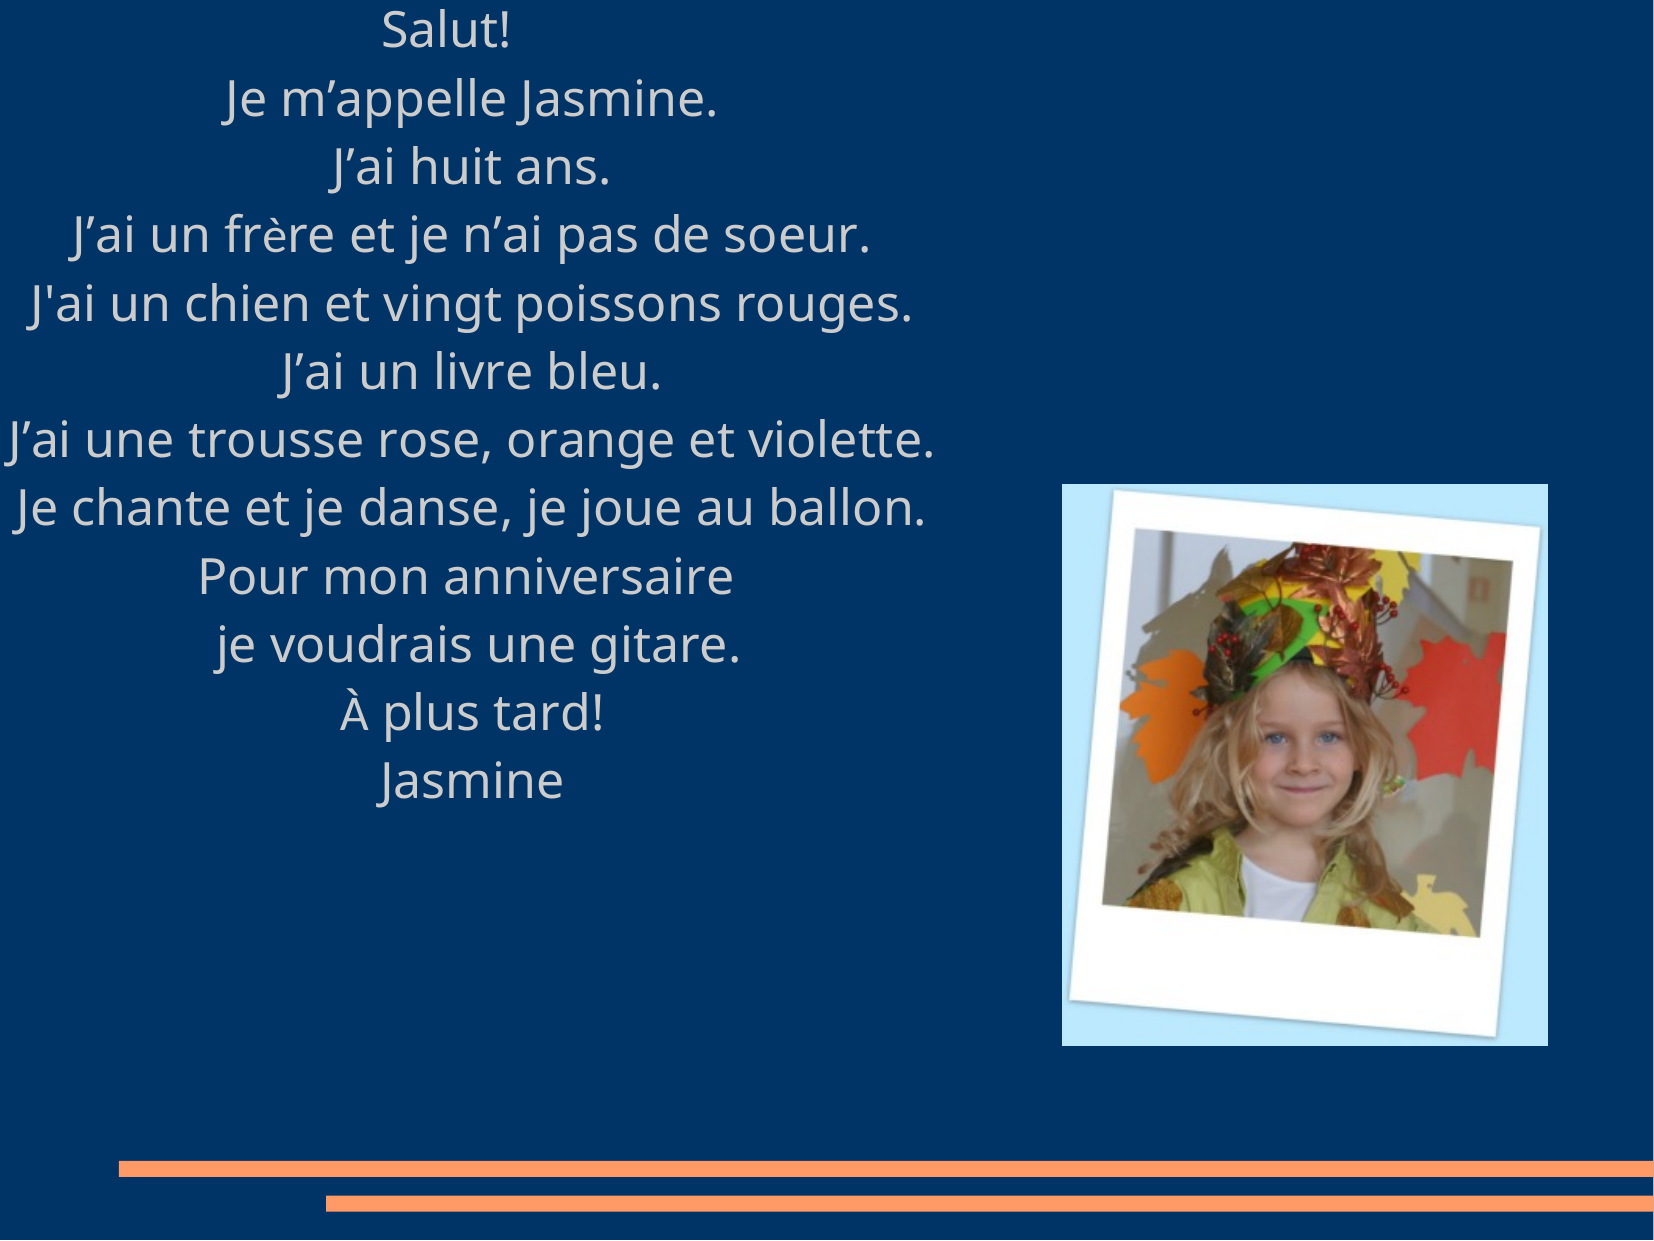

# Salut!
Je m’appelle Jasmine.
J’ai huit ans.
J’ai un frère et je n’ai pas de soeur.
J'ai un chien et vingt poissons rouges.
J’ai un livre bleu.
J’ai une trousse rose, orange et violette.
Je chante et je danse, je joue au ballon.
Pour mon anniversaire
 je voudrais une gitare.
À plus tard!
Jasmine